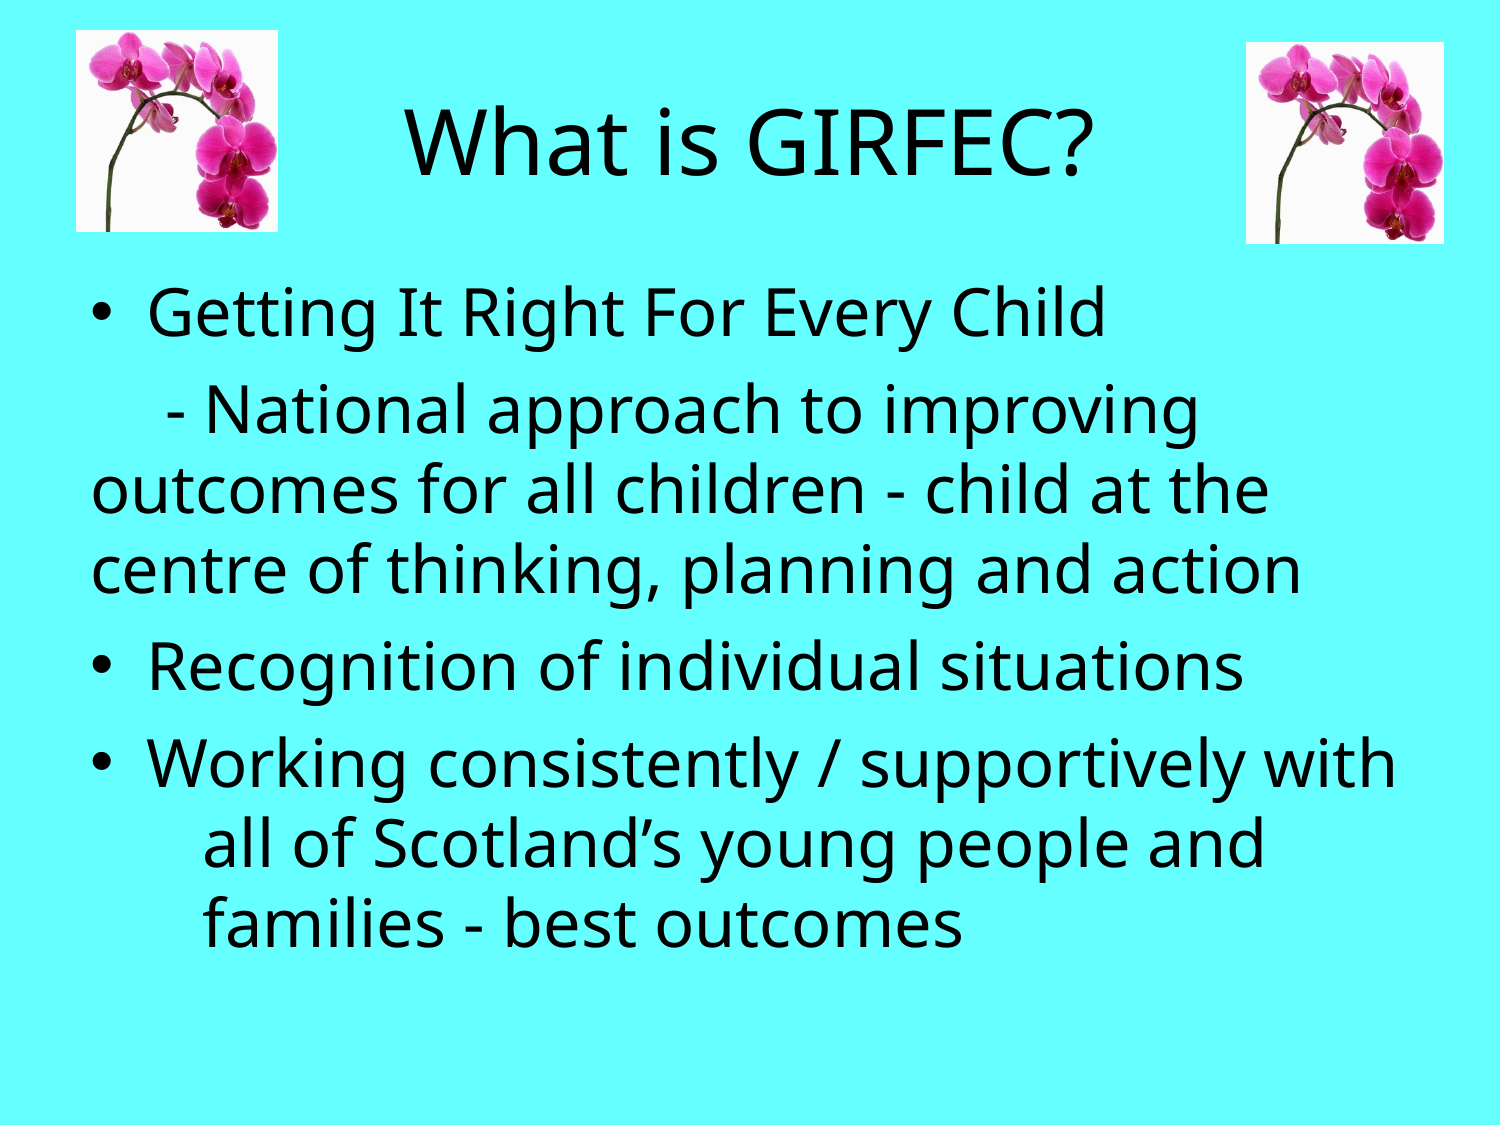

# What is GIRFEC?
Getting It Right For Every Child
	- National approach to improving 		 outcomes for all children - child at the 	 centre of thinking, planning and action
Recognition of individual situations
Working consistently / supportively with all of Scotland’s young people and families - best outcomes